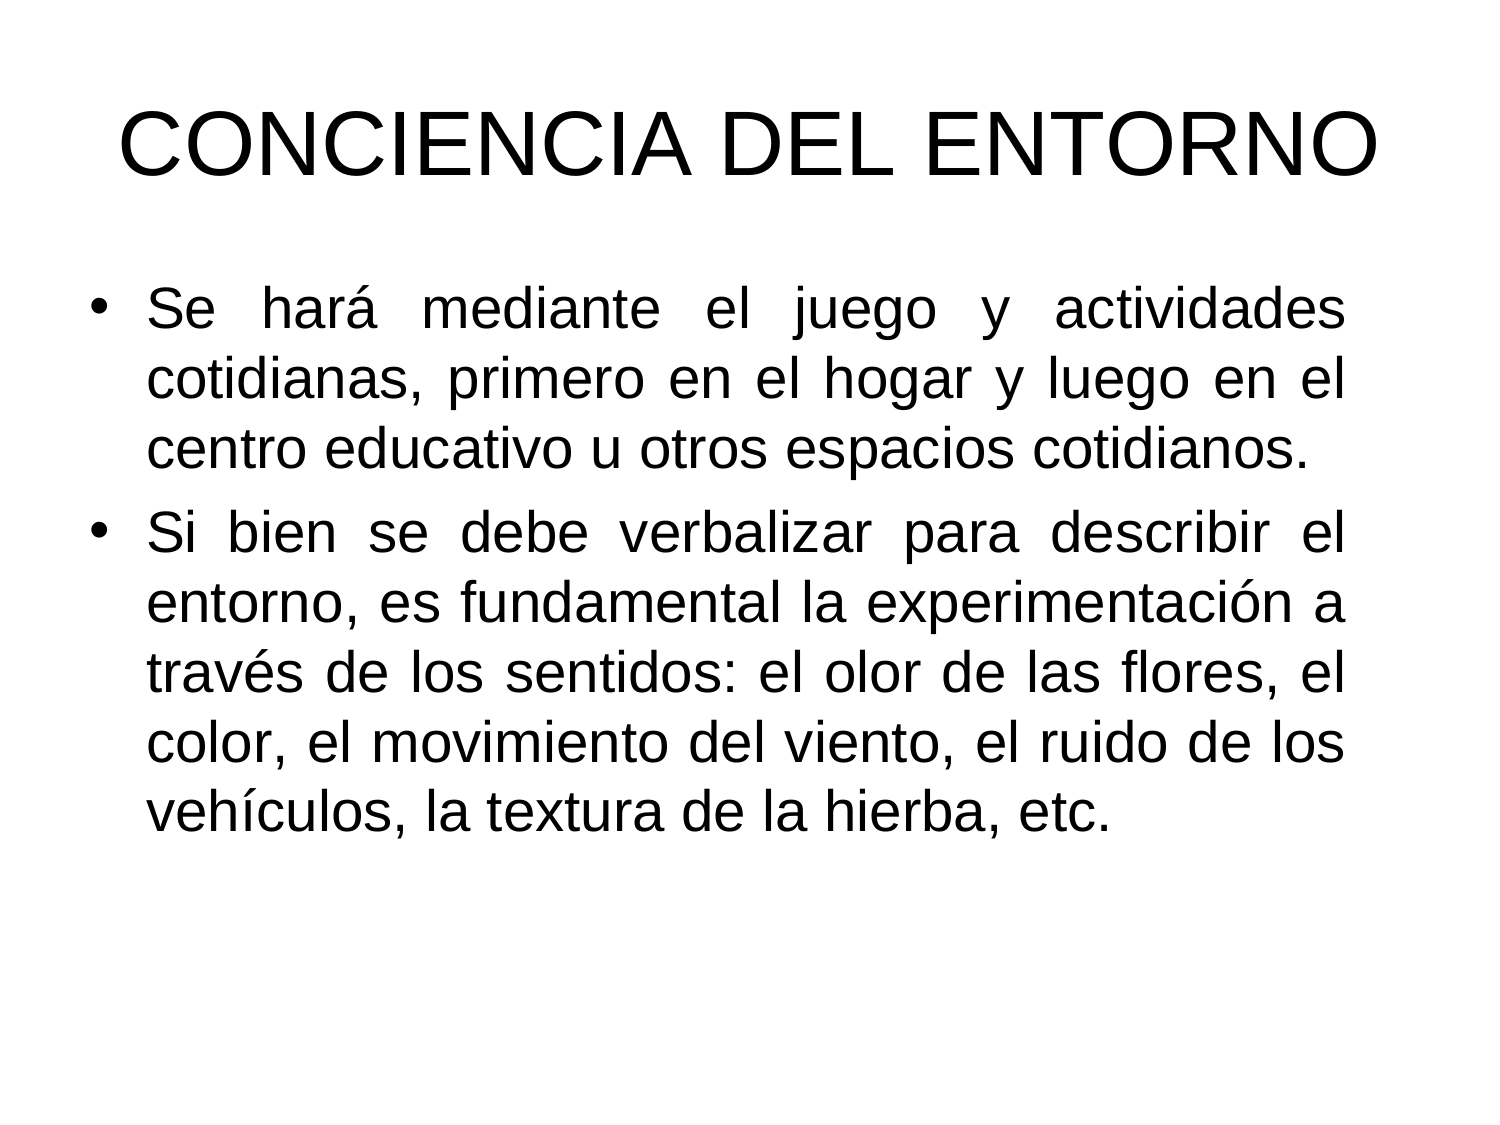

# CONCIENCIA DEL ENTORNO
Se hará mediante el juego y actividades cotidianas, primero en el hogar y luego en el centro educativo u otros espacios cotidianos.
Si bien se debe verbalizar para describir el entorno, es fundamental la experimentación a través de los sentidos: el olor de las flores, el color, el movimiento del viento, el ruido de los vehículos, la textura de la hierba, etc.